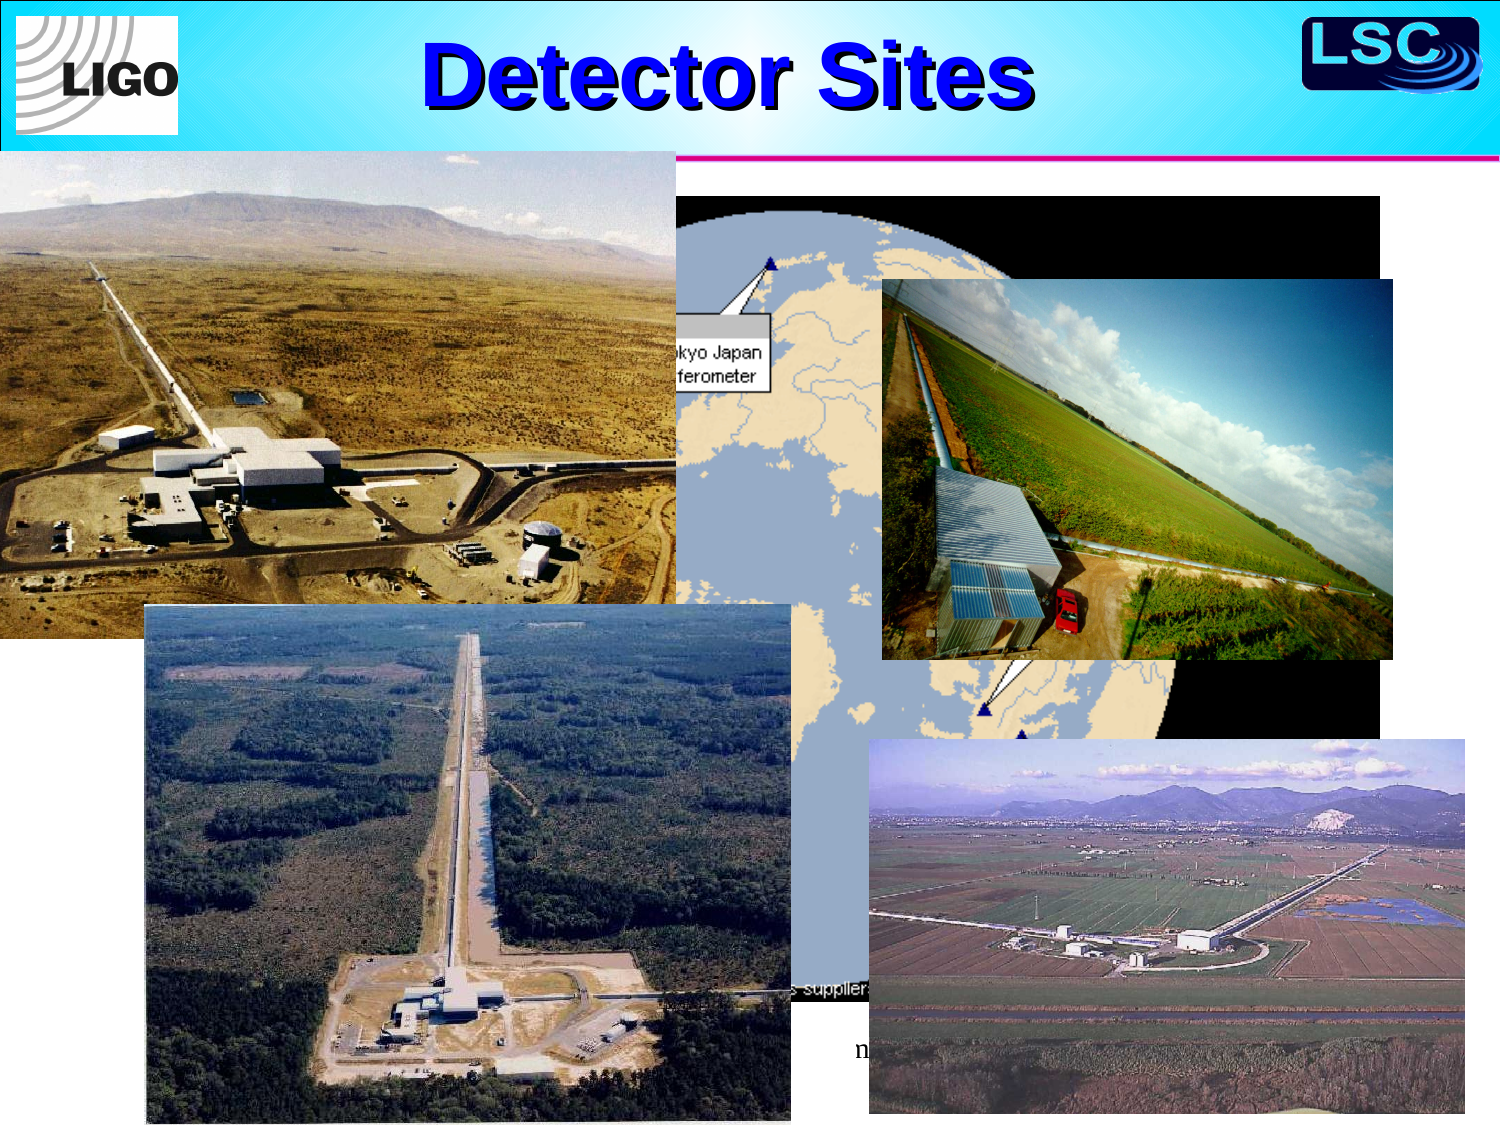

# Detector Sites
26 February 2008
GRB Workshop Rome
4